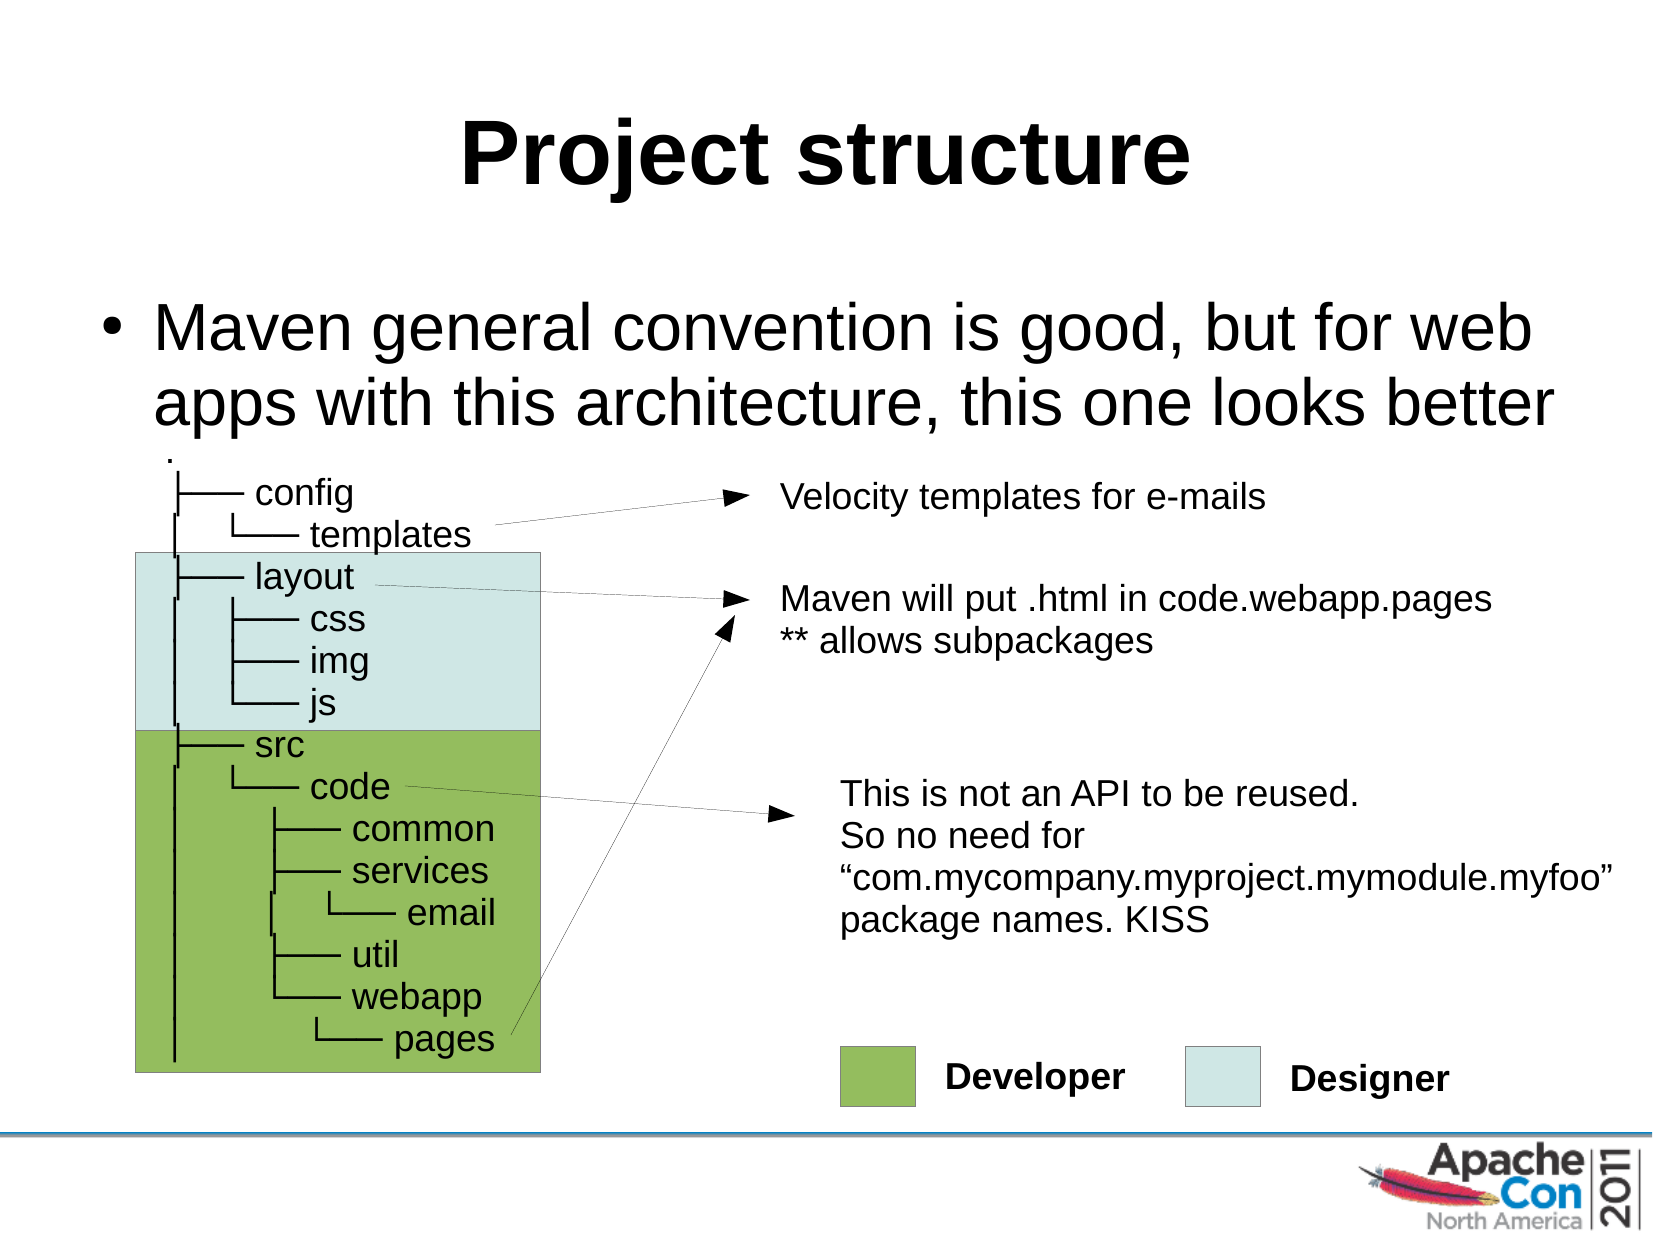

# Project structure
Maven general convention is good, but for web apps with this architecture, this one looks better
.
├── config
│   └── templates
├── layout
│   ├── css
│   ├── img
│   └── js
├── src
│   └── code
│   ├── common
│   ├── services
│   │   └── email
│   ├── util
│   └── webapp
│   └── pages
Velocity templates for e-mails
Maven will put .html in code.webapp.pages
** allows subpackages
This is not an API to be reused.
So no need for
“com.mycompany.myproject.mymodule.myfoo”
package names. KISS
Developer
Designer